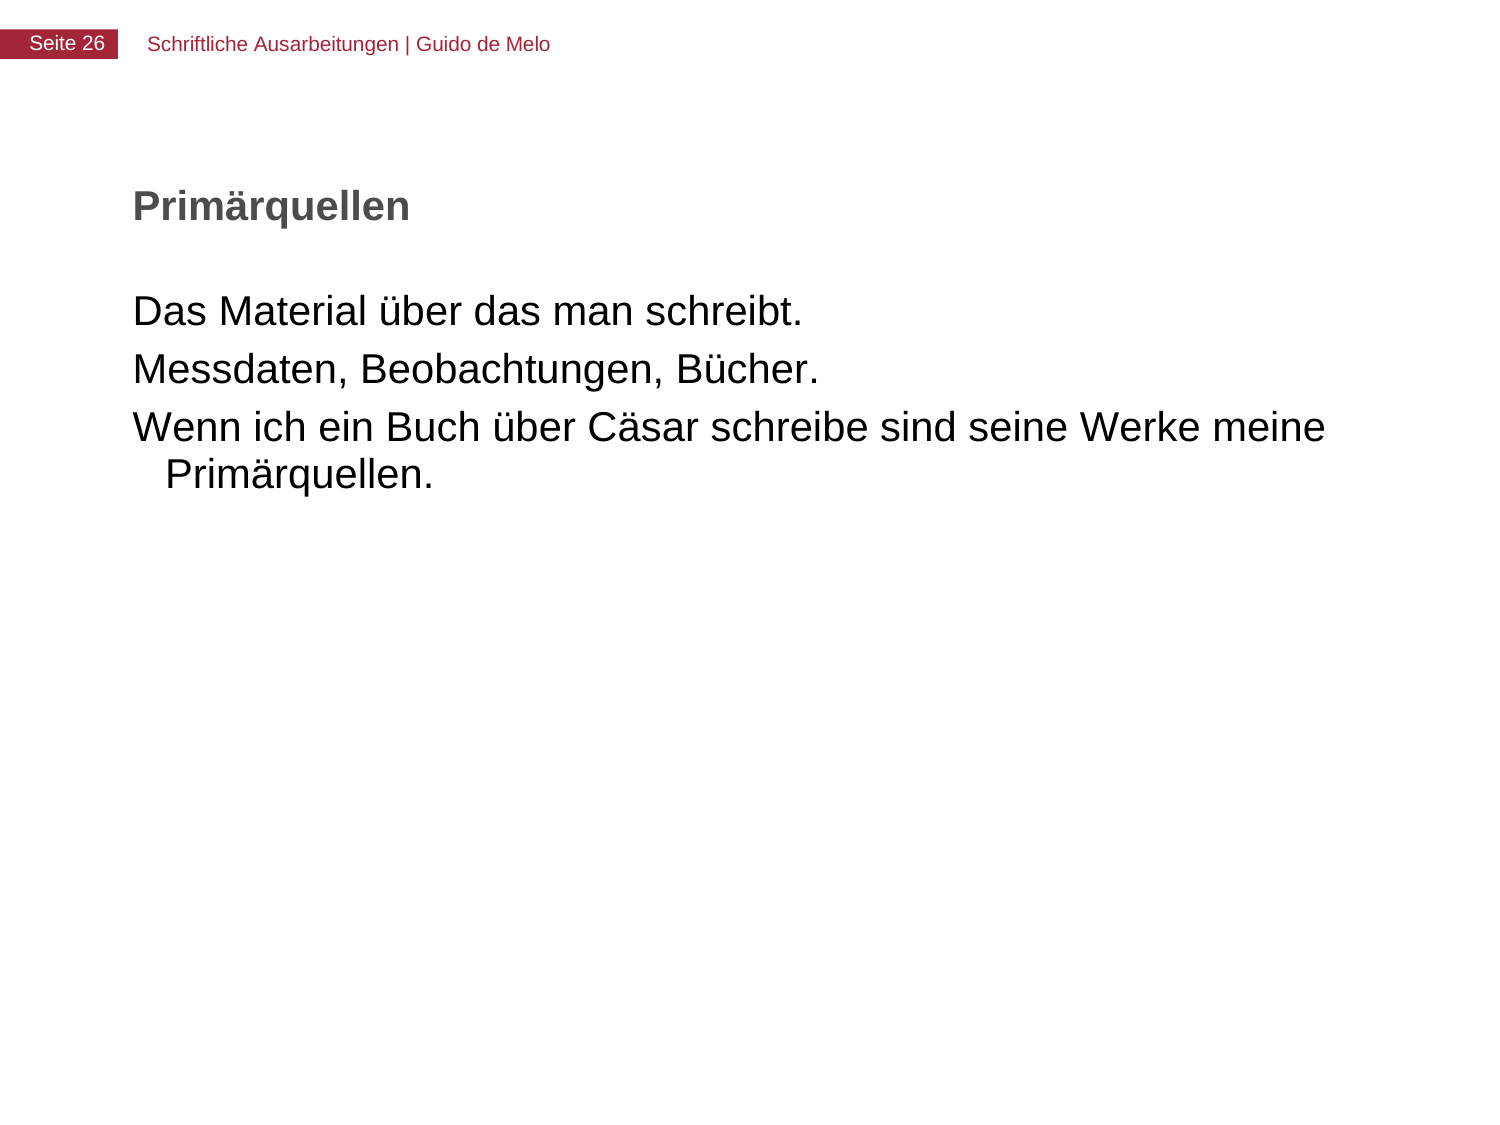

# Primärquellen
Das Material über das man schreibt.
Messdaten, Beobachtungen, Bücher.
Wenn ich ein Buch über Cäsar schreibe sind seine Werke meine Primärquellen.